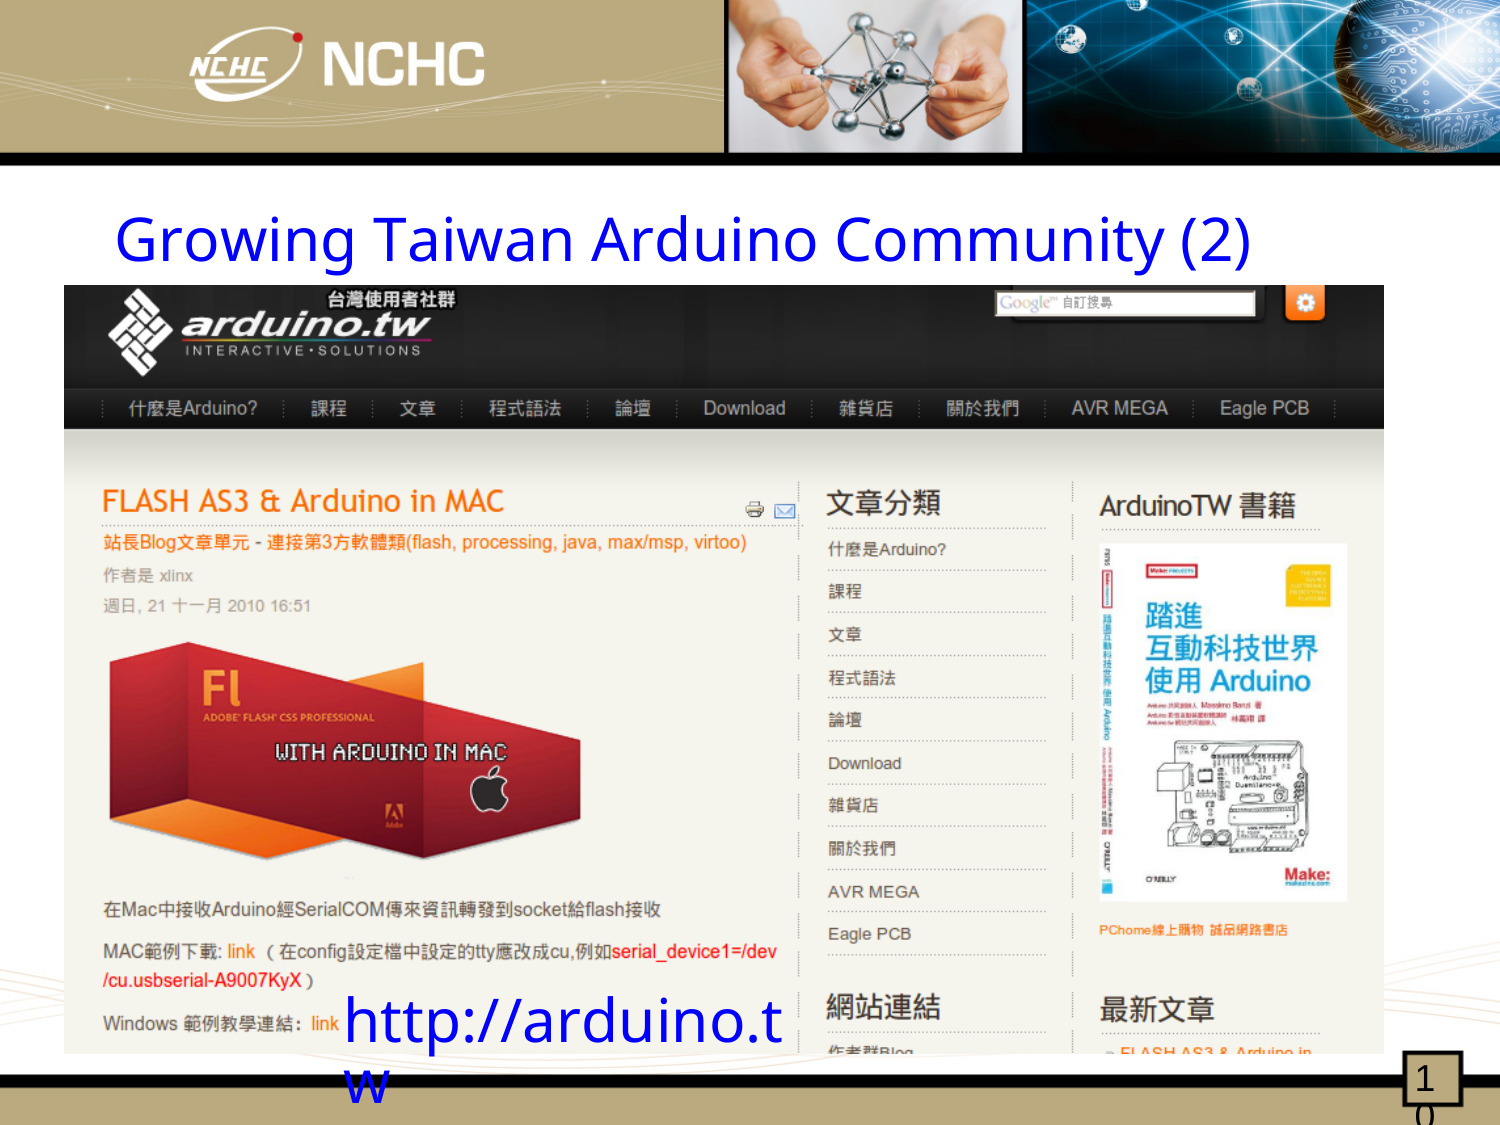

# Growing Taiwan Arduino Community (2)
http://arduino.tw
10